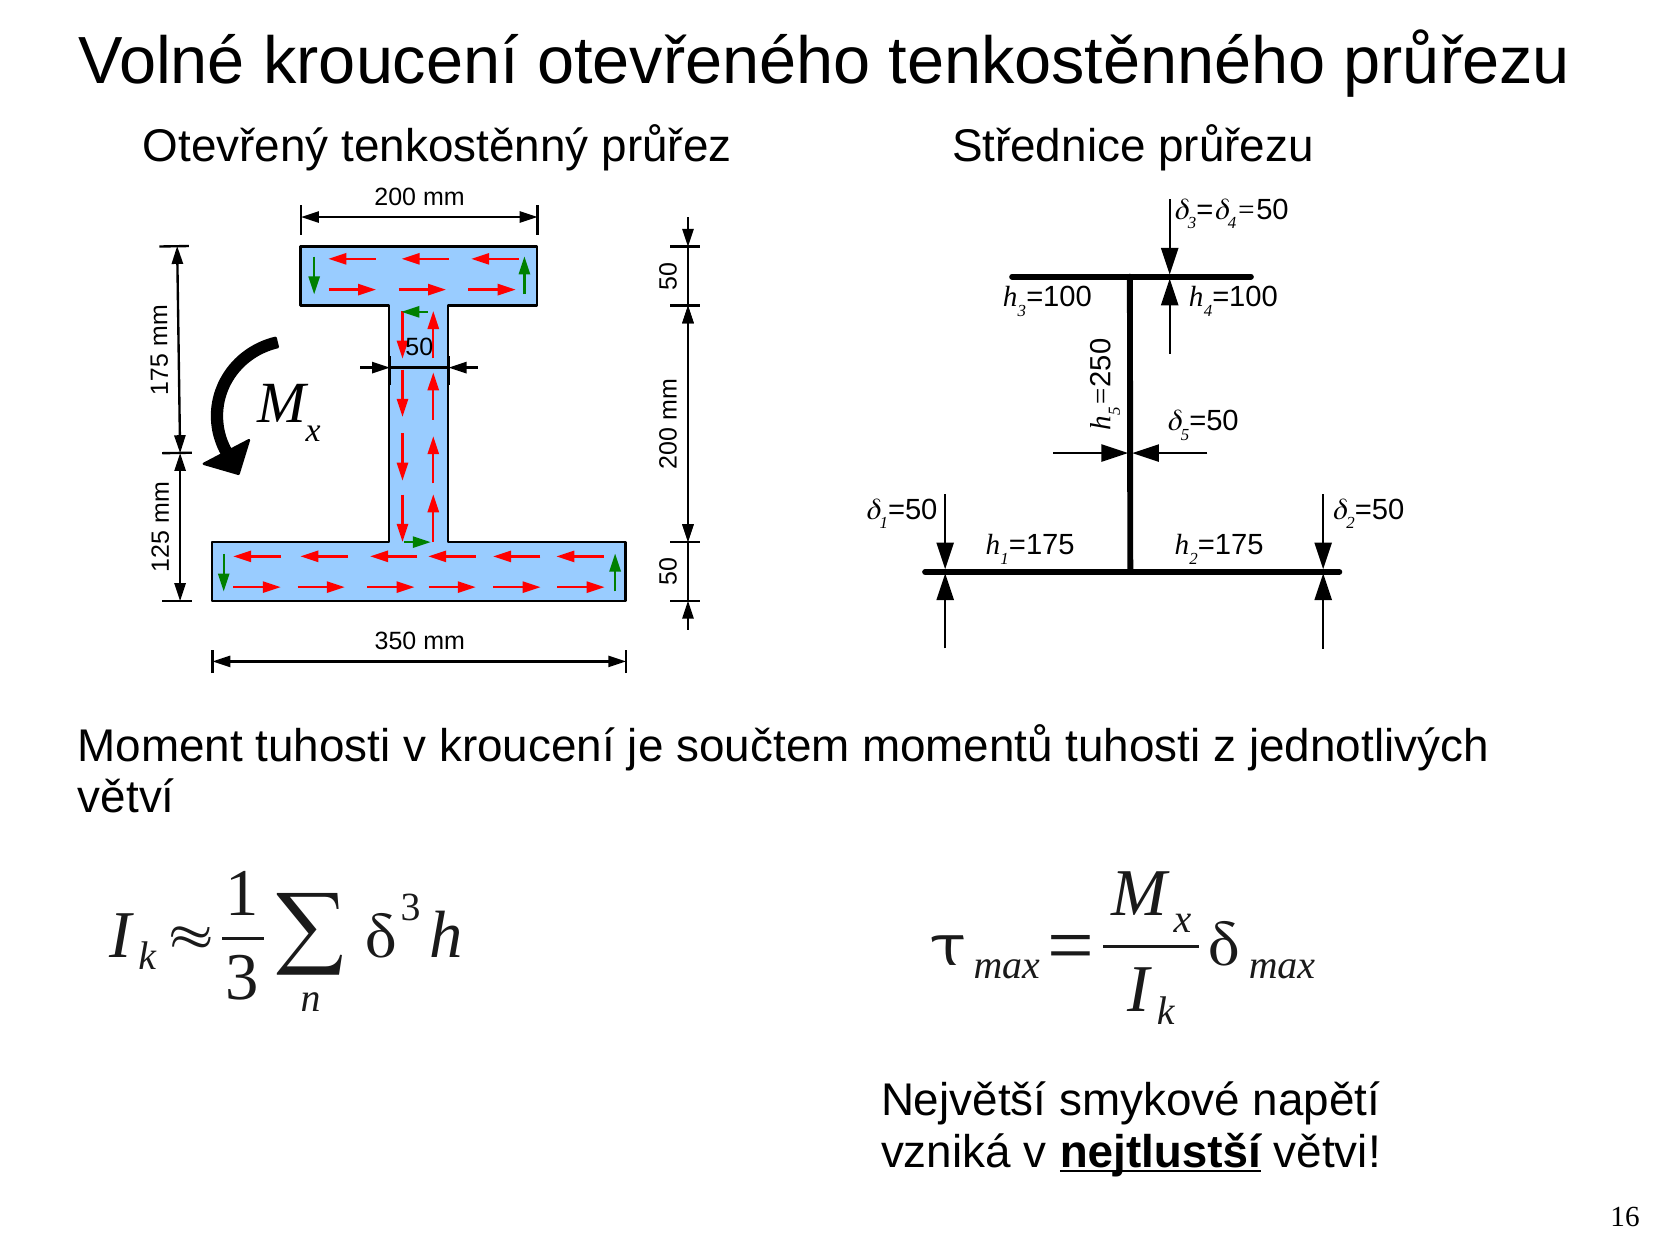

# Volné kroucení otevřeného tenkostěnného průřezu
Otevřený tenkostěnný průřez
Střednice průřezu
d3=d4=50
h3=100
h4=100
h5=250
Mx
d5=50
d1=50
d2=50
h1=175
h2=175
Moment tuhosti v kroucení je součtem momentů tuhosti z jednotlivých větví
Největší smykové napětí vzniká v nejtlustší větvi!
16